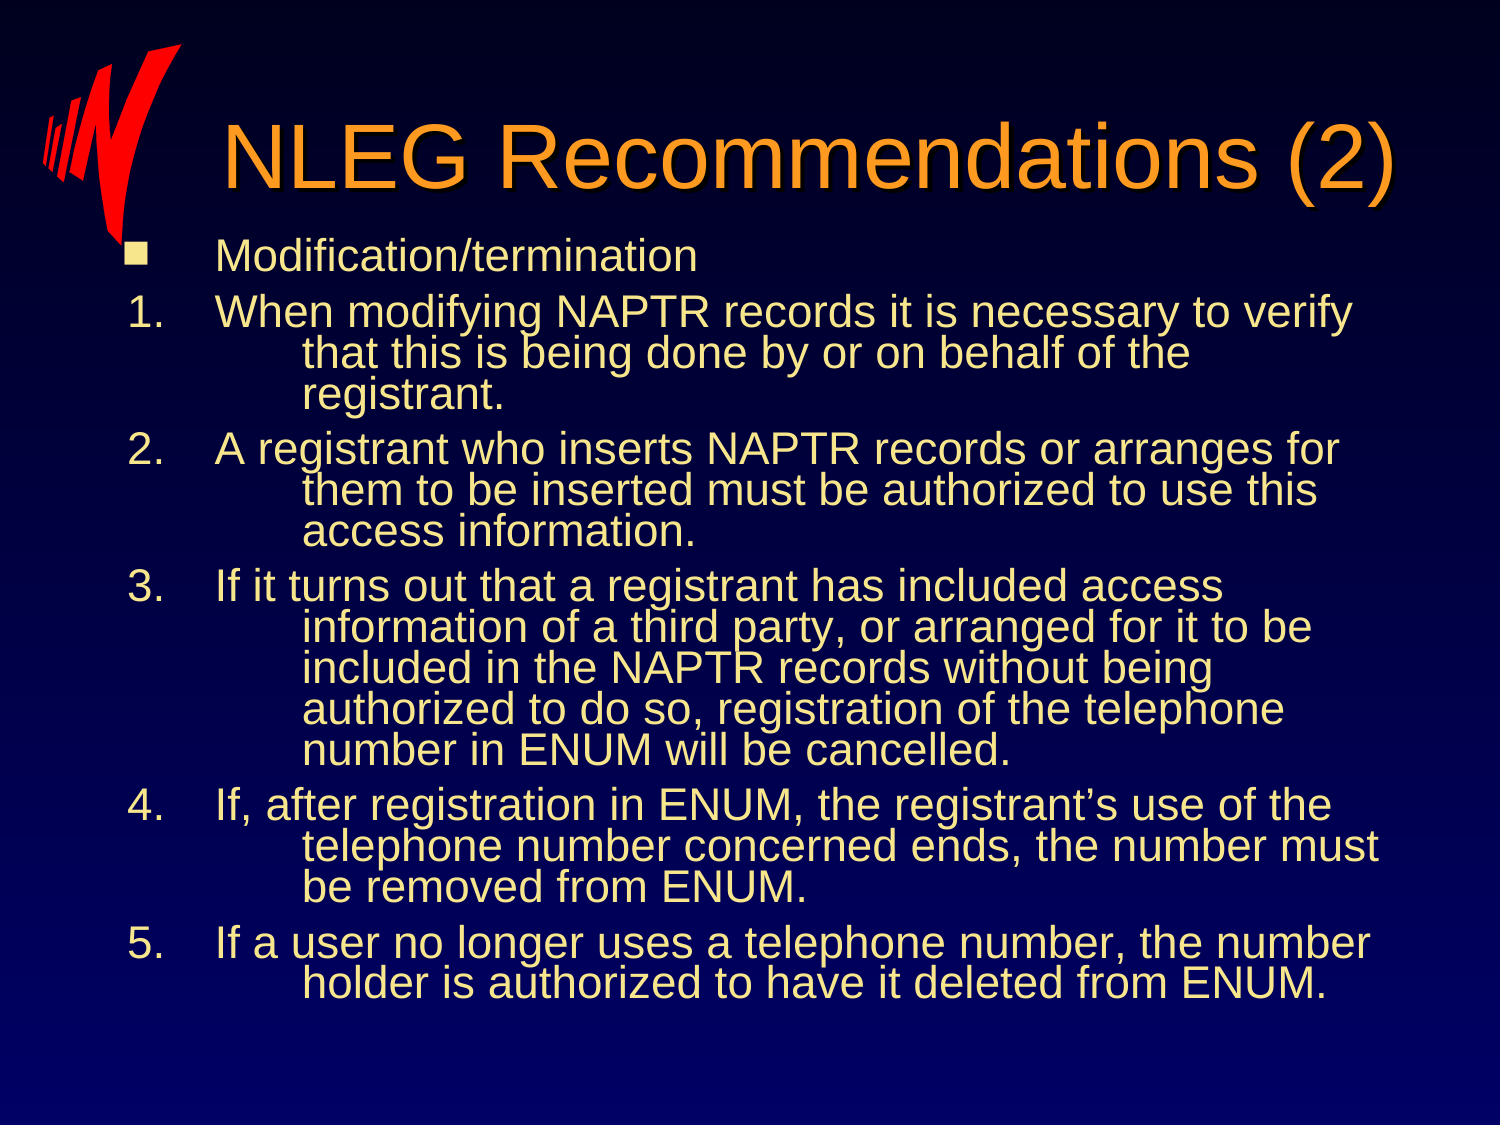

NLEG Recommendations (2)
# Modification/termination
When modifying NAPTR records it is necessary to verify that this is being done by or on behalf of the registrant.
A registrant who inserts NAPTR records or arranges for them to be inserted must be authorized to use this access information.
If it turns out that a registrant has included access information of a third party, or arranged for it to be included in the NAPTR records without being authorized to do so, registration of the telephone number in ENUM will be cancelled.
If, after registration in ENUM, the registrant’s use of the telephone number concerned ends, the number must be removed from ENUM.
If a user no longer uses a telephone number, the number holder is authorized to have it deleted from ENUM.